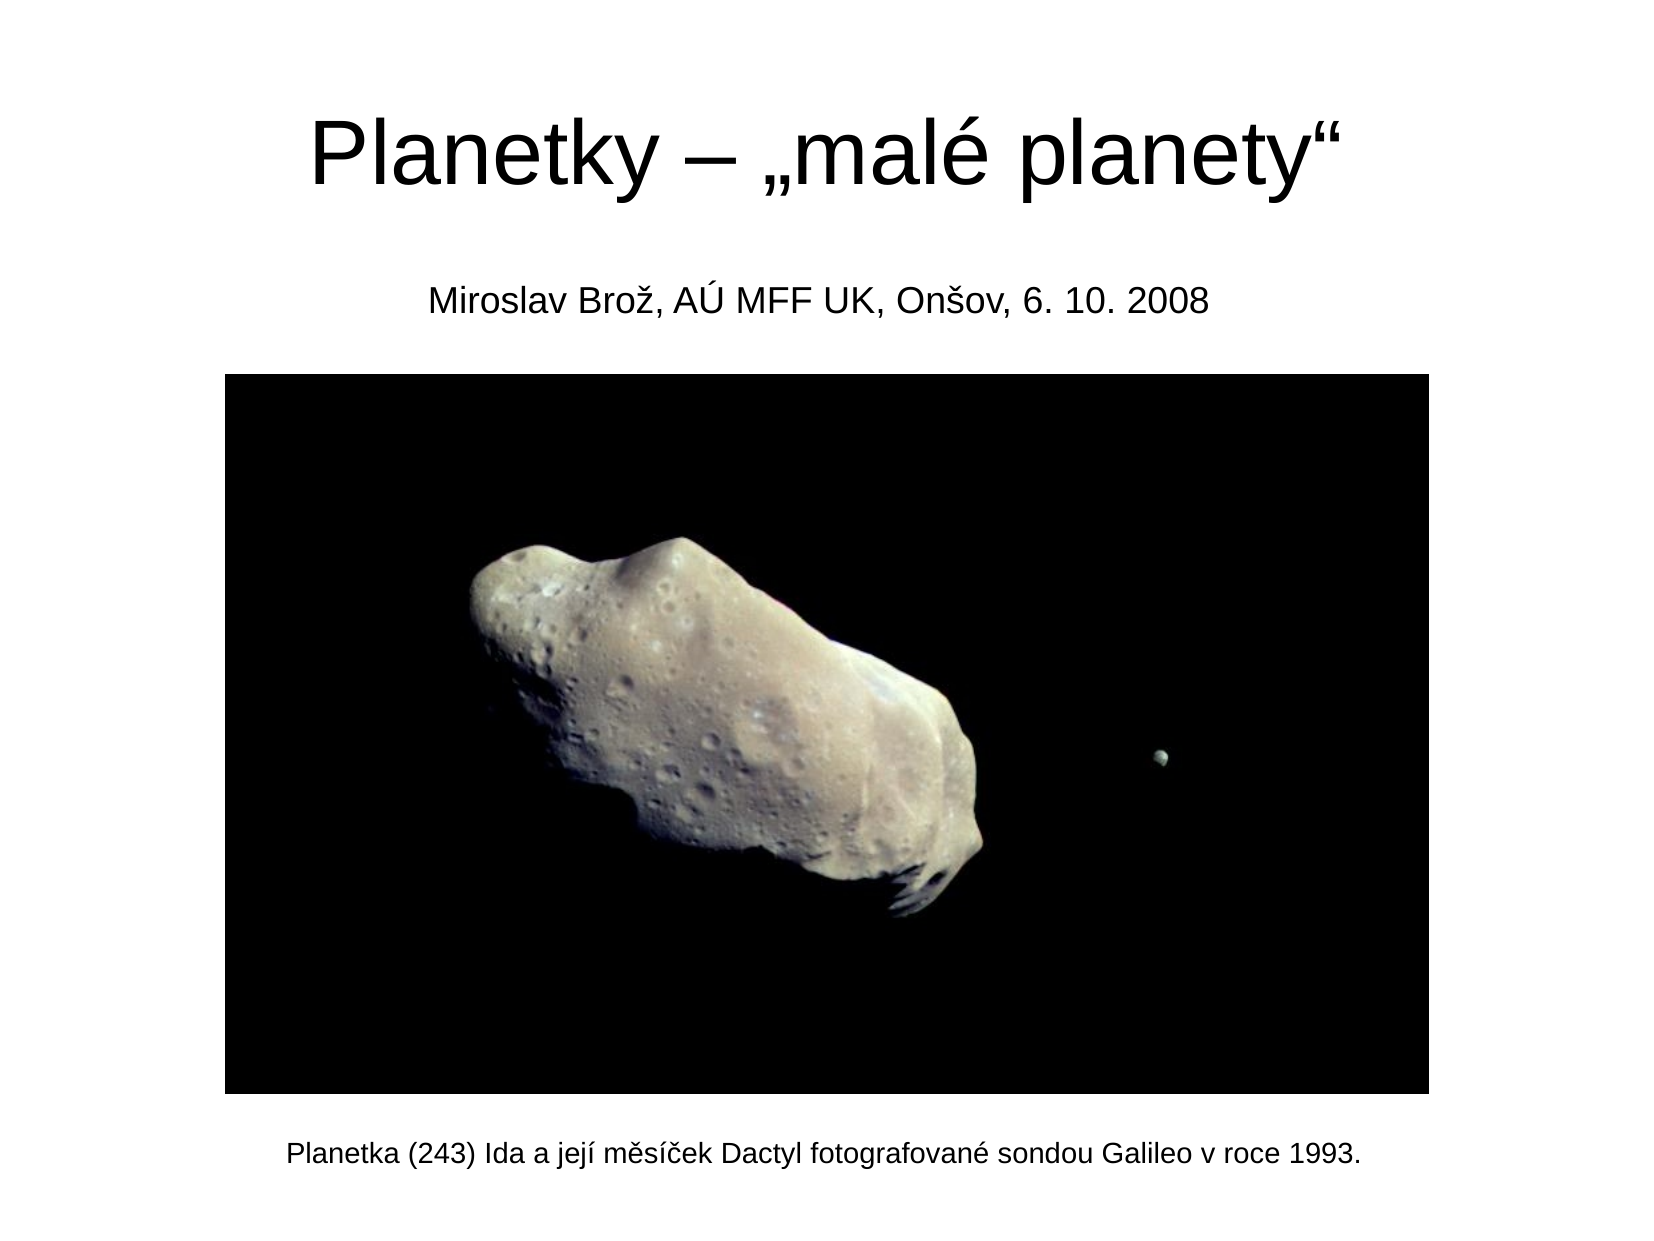

# Planetky – „malé planety“
Miroslav Brož, AÚ MFF UK, Onšov, 6. 10. 2008
Planetka (243) Ida a její měsíček Dactyl fotografované sondou Galileo v roce 1993.